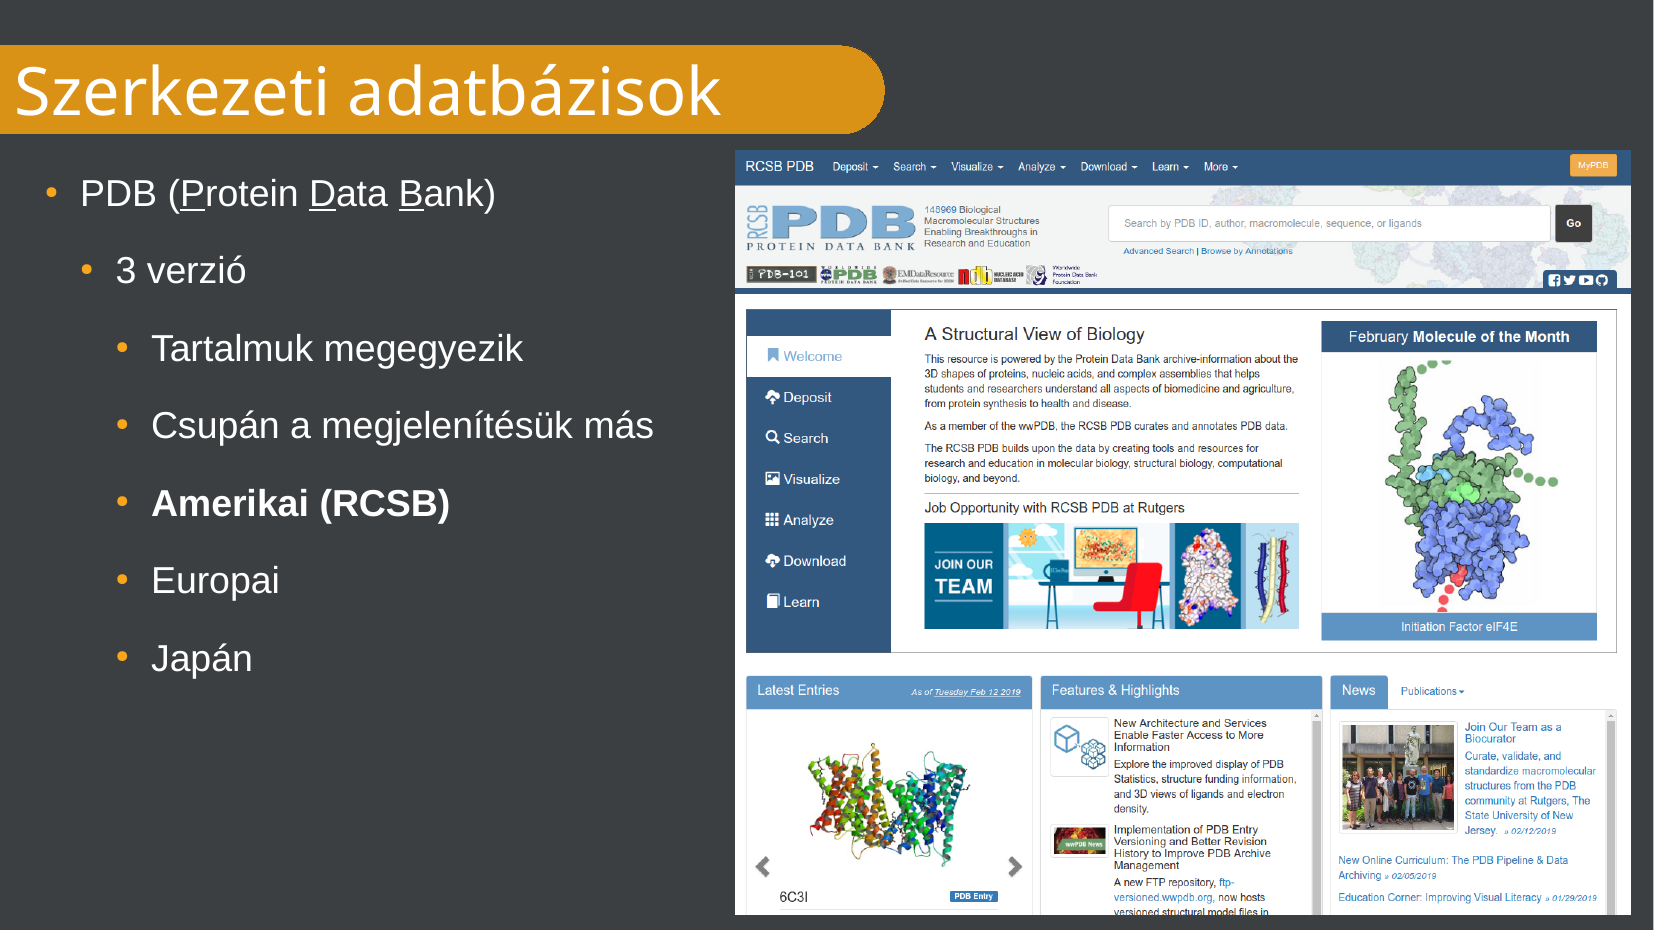

Szerkezeti adatbázisok
PDB (Protein Data Bank)
3 verzió
Tartalmuk megegyezik
Csupán a megjelenítésük más
Amerikai (RCSB)
Europai
Japán